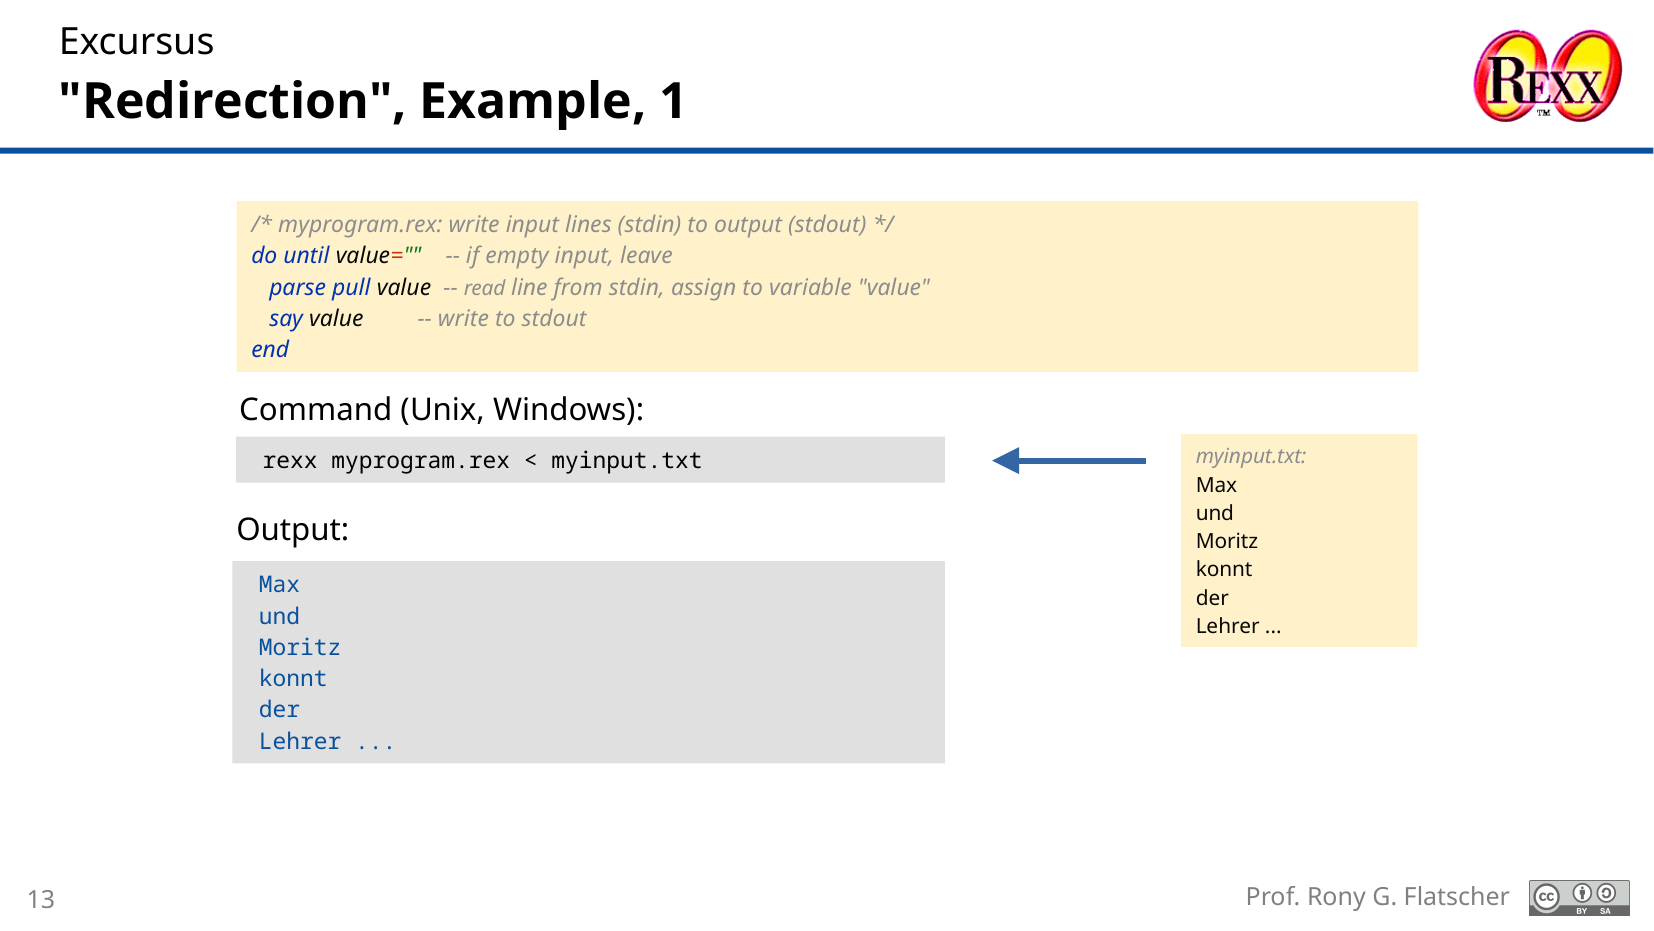

# Excursus "Redirection", Example, 1
/* myprogram.rex: write input lines (stdin) to output (stdout) */
do until value="" -- if empty input, leave
 parse pull value -- read line from stdin, assign to variable "value"
 say value -- write to stdout
end
Command (Unix, Windows):
myinput.txt:
Max
und
Moritz
konnt
der
Lehrer ...
rexx myprogram.rex < myinput.txt
Output:
Max
und
Moritz
konnt
der
Lehrer ...